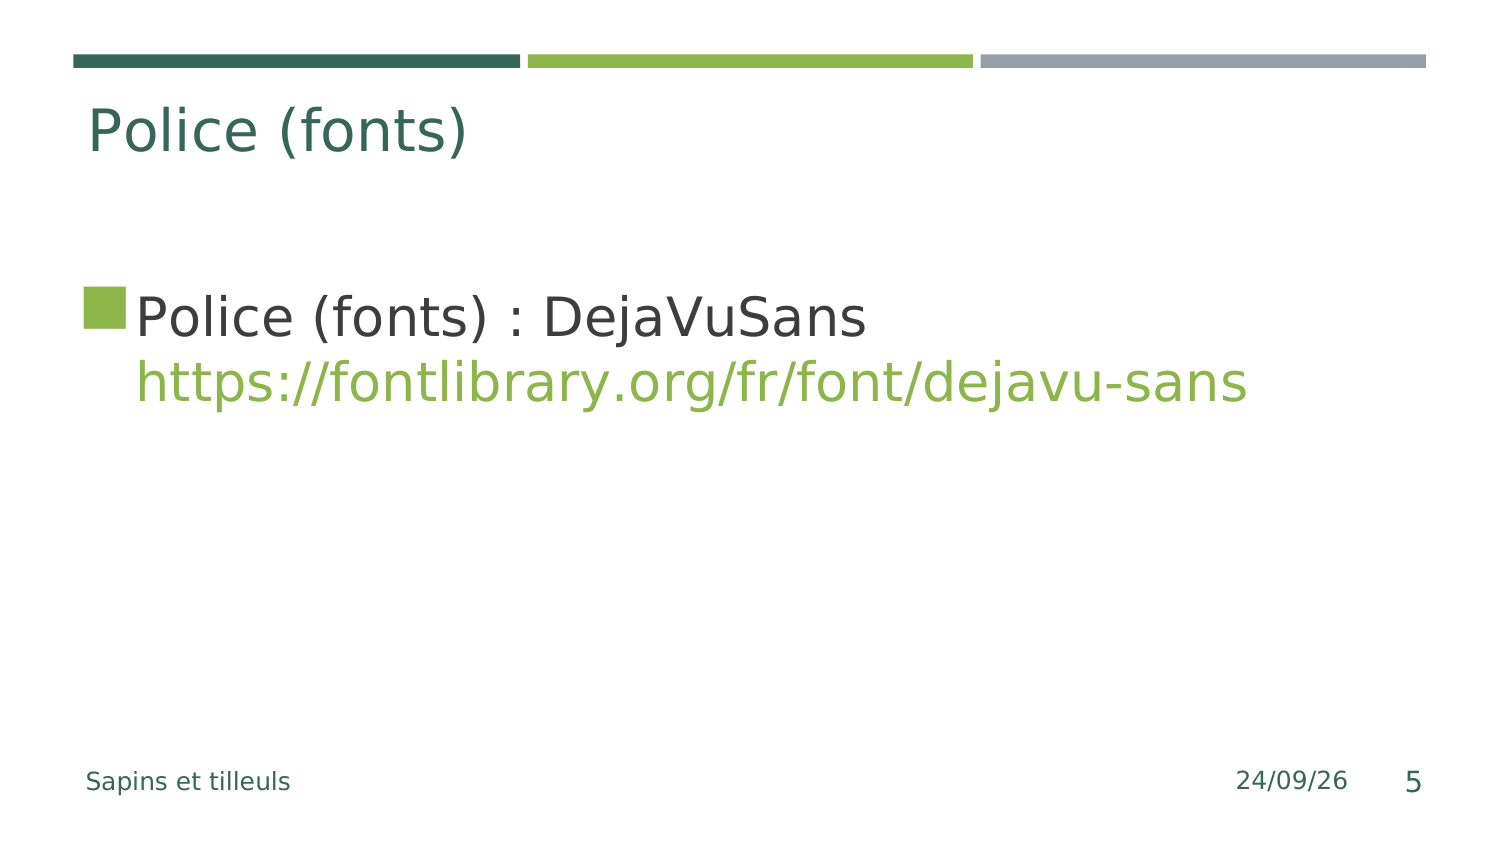

# Police (fonts)
Police (fonts) : DejaVuSans
https://fontlibrary.org/fr/font/dejavu-sans
Sapins et tilleuls
5